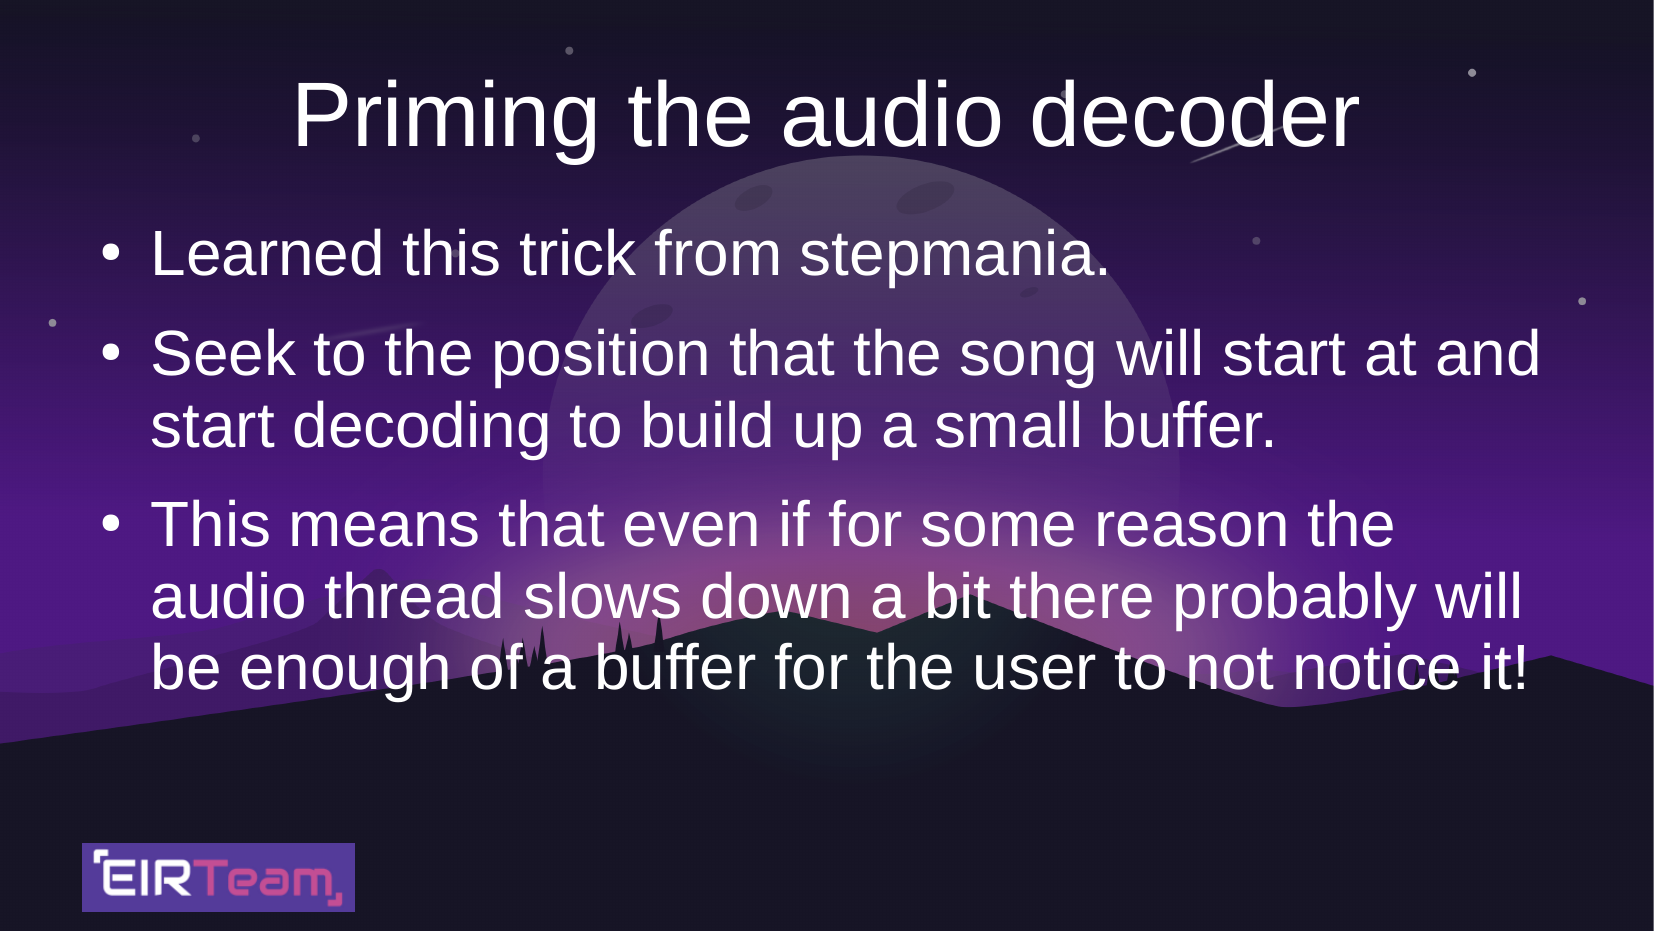

# Priming the audio decoder
Learned this trick from stepmania.
Seek to the position that the song will start at and start decoding to build up a small buffer.
This means that even if for some reason the audio thread slows down a bit there probably will be enough of a buffer for the user to not notice it!